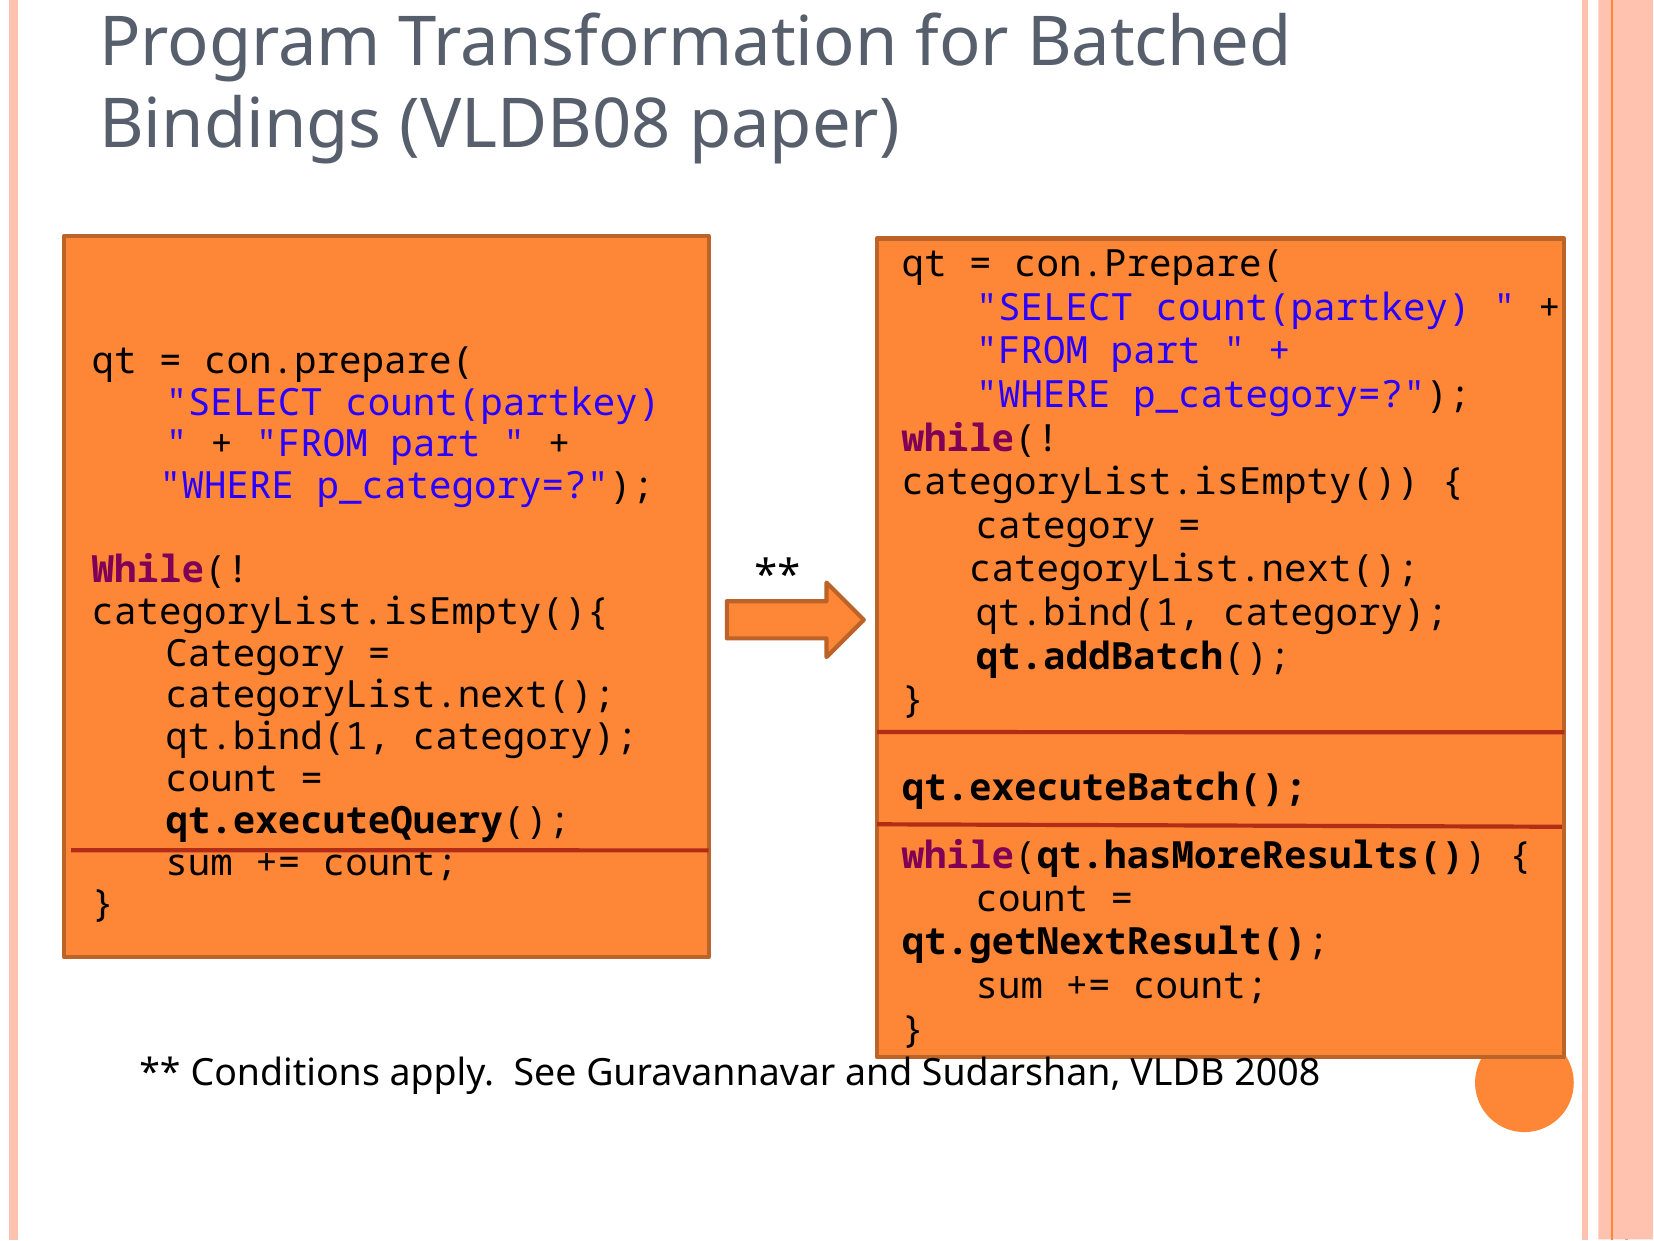

Program Transformation for Batched Bindings (VLDB08 paper)
qt = con.Prepare(
	"SELECT count(partkey) " +
	"FROM part " +
	"WHERE p_category=?");
while(!categoryList.isEmpty()) {
	category = 	 	 categoryList.next();
	qt.bind(1, category);
	qt.addBatch();
}
qt.executeBatch();
while(qt.hasMoreResults()) {
	count = qt.getNextResult();
	sum += count;
}
qt = con.prepare(
	"SELECT count(partkey) 	" + "FROM part " +
 "WHERE p_category=?");
While(!categoryList.isEmpty(){
	Category = 		categoryList.next();
	qt.bind(1, category);
	count = 		 	qt.executeQuery();
	sum += count;
}
**
** Conditions apply. See Guravannavar and Sudarshan, VLDB 2008